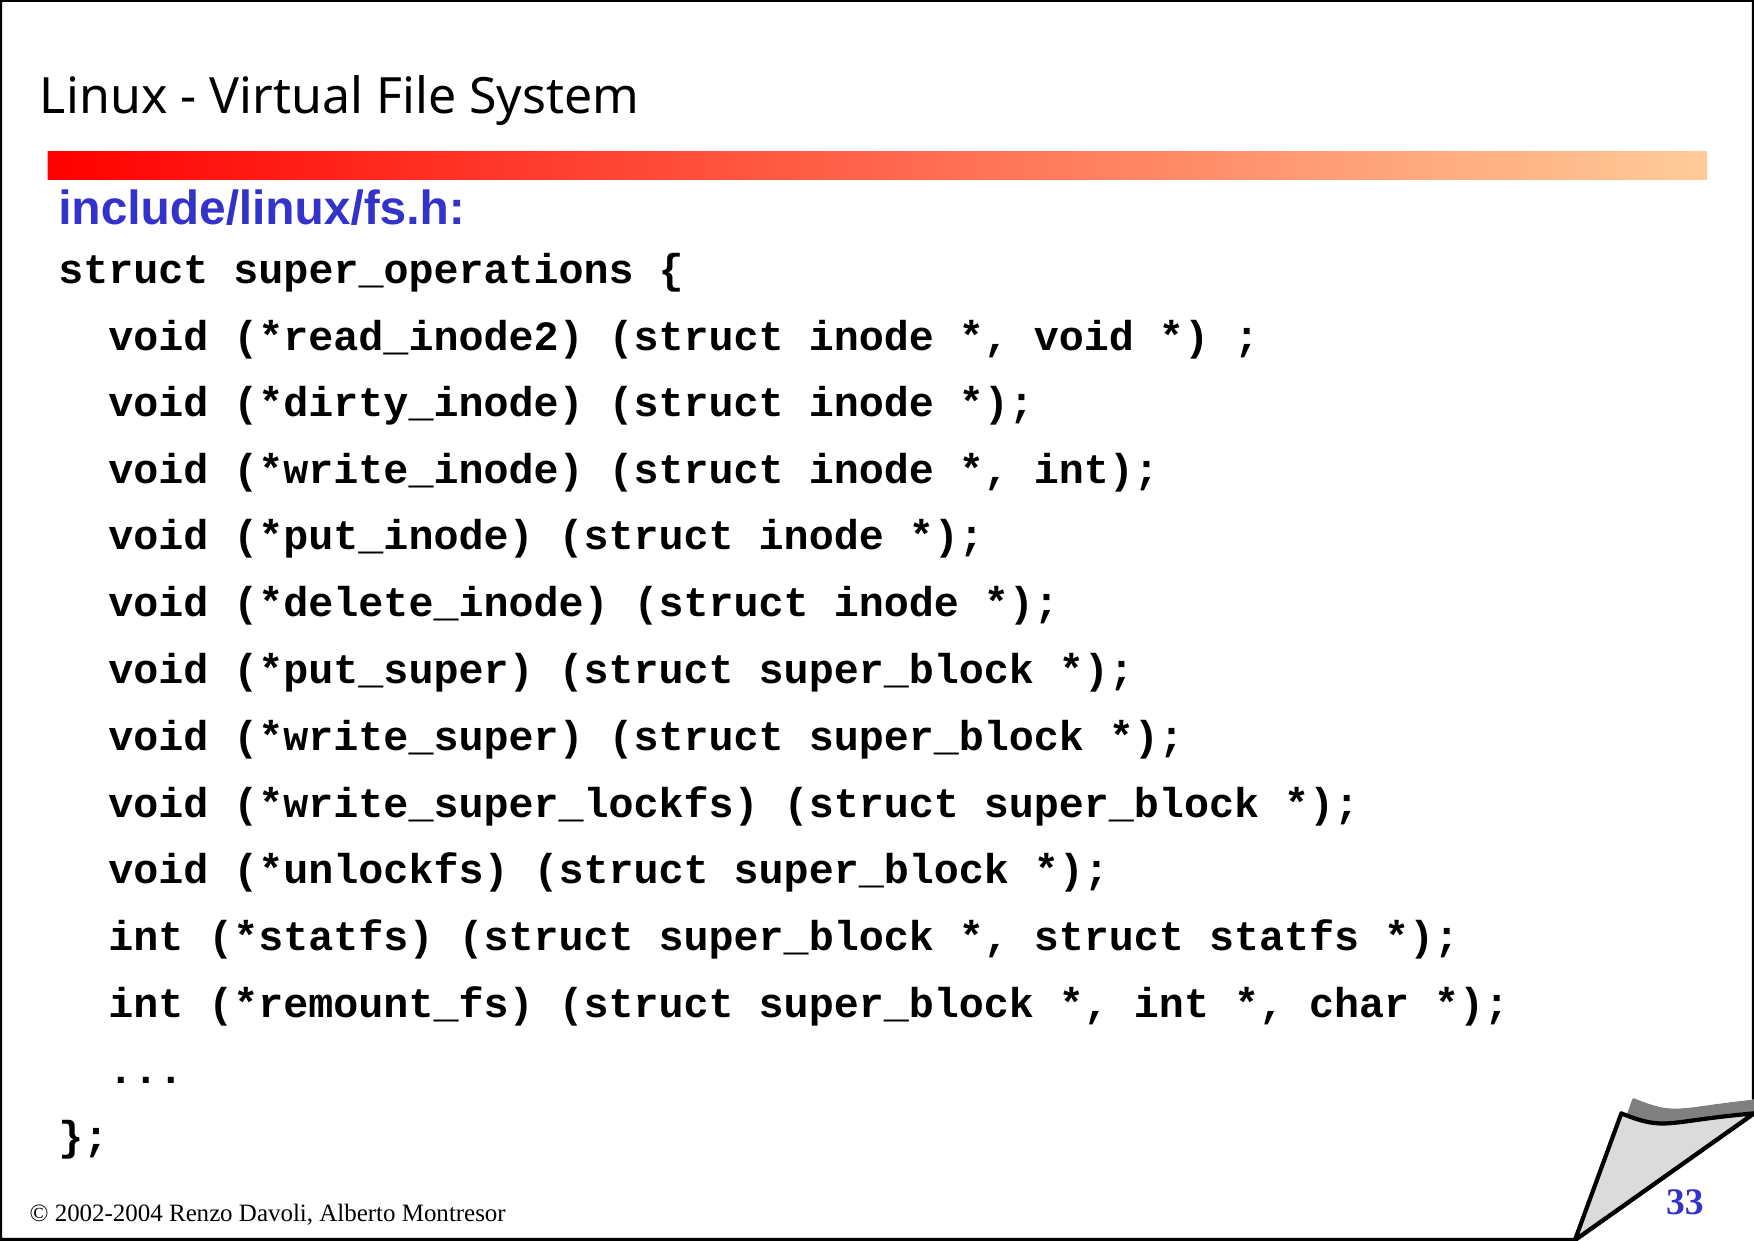

# Linux - Virtual File System
include/linux/fs.h:
struct super_operations {
 void (*read_inode2) (struct inode *, void *) ;
 void (*dirty_inode) (struct inode *);
 void (*write_inode) (struct inode *, int);
 void (*put_inode) (struct inode *);
 void (*delete_inode) (struct inode *);
 void (*put_super) (struct super_block *);
 void (*write_super) (struct super_block *);
 void (*write_super_lockfs) (struct super_block *);
 void (*unlockfs) (struct super_block *);
 int (*statfs) (struct super_block *, struct statfs *);
 int (*remount_fs) (struct super_block *, int *, char *);
 ...
};